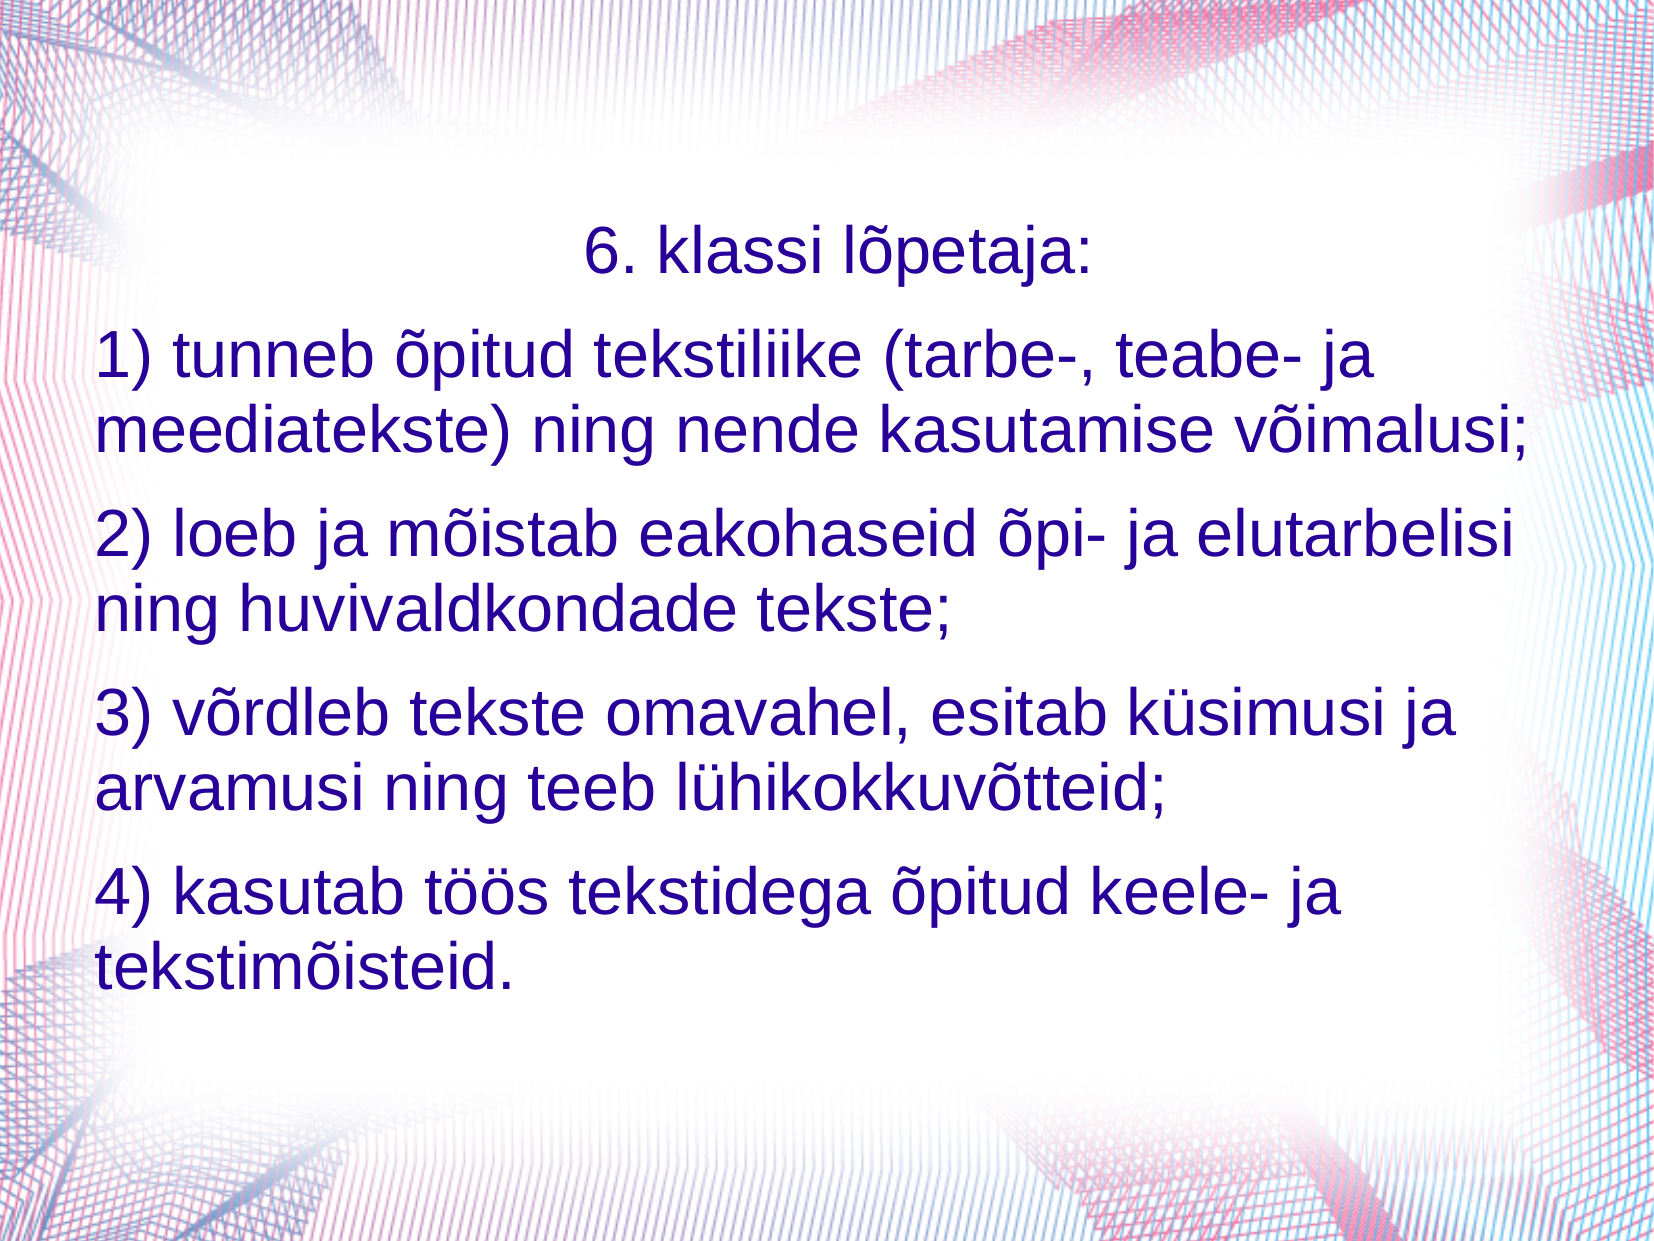

# 6. klassi lõpetaja:
1) tunneb õpitud tekstiliike (tarbe-, teabe- ja meediatekste) ning nende kasutamise võimalusi;
2) loeb ja mõistab eakohaseid õpi- ja elutarbelisi ning huvivaldkondade tekste;
3) võrdleb tekste omavahel, esitab küsimusi ja arvamusi ning teeb lühikokkuvõtteid;
4) kasutab töös tekstidega õpitud keele- ja tekstimõisteid.